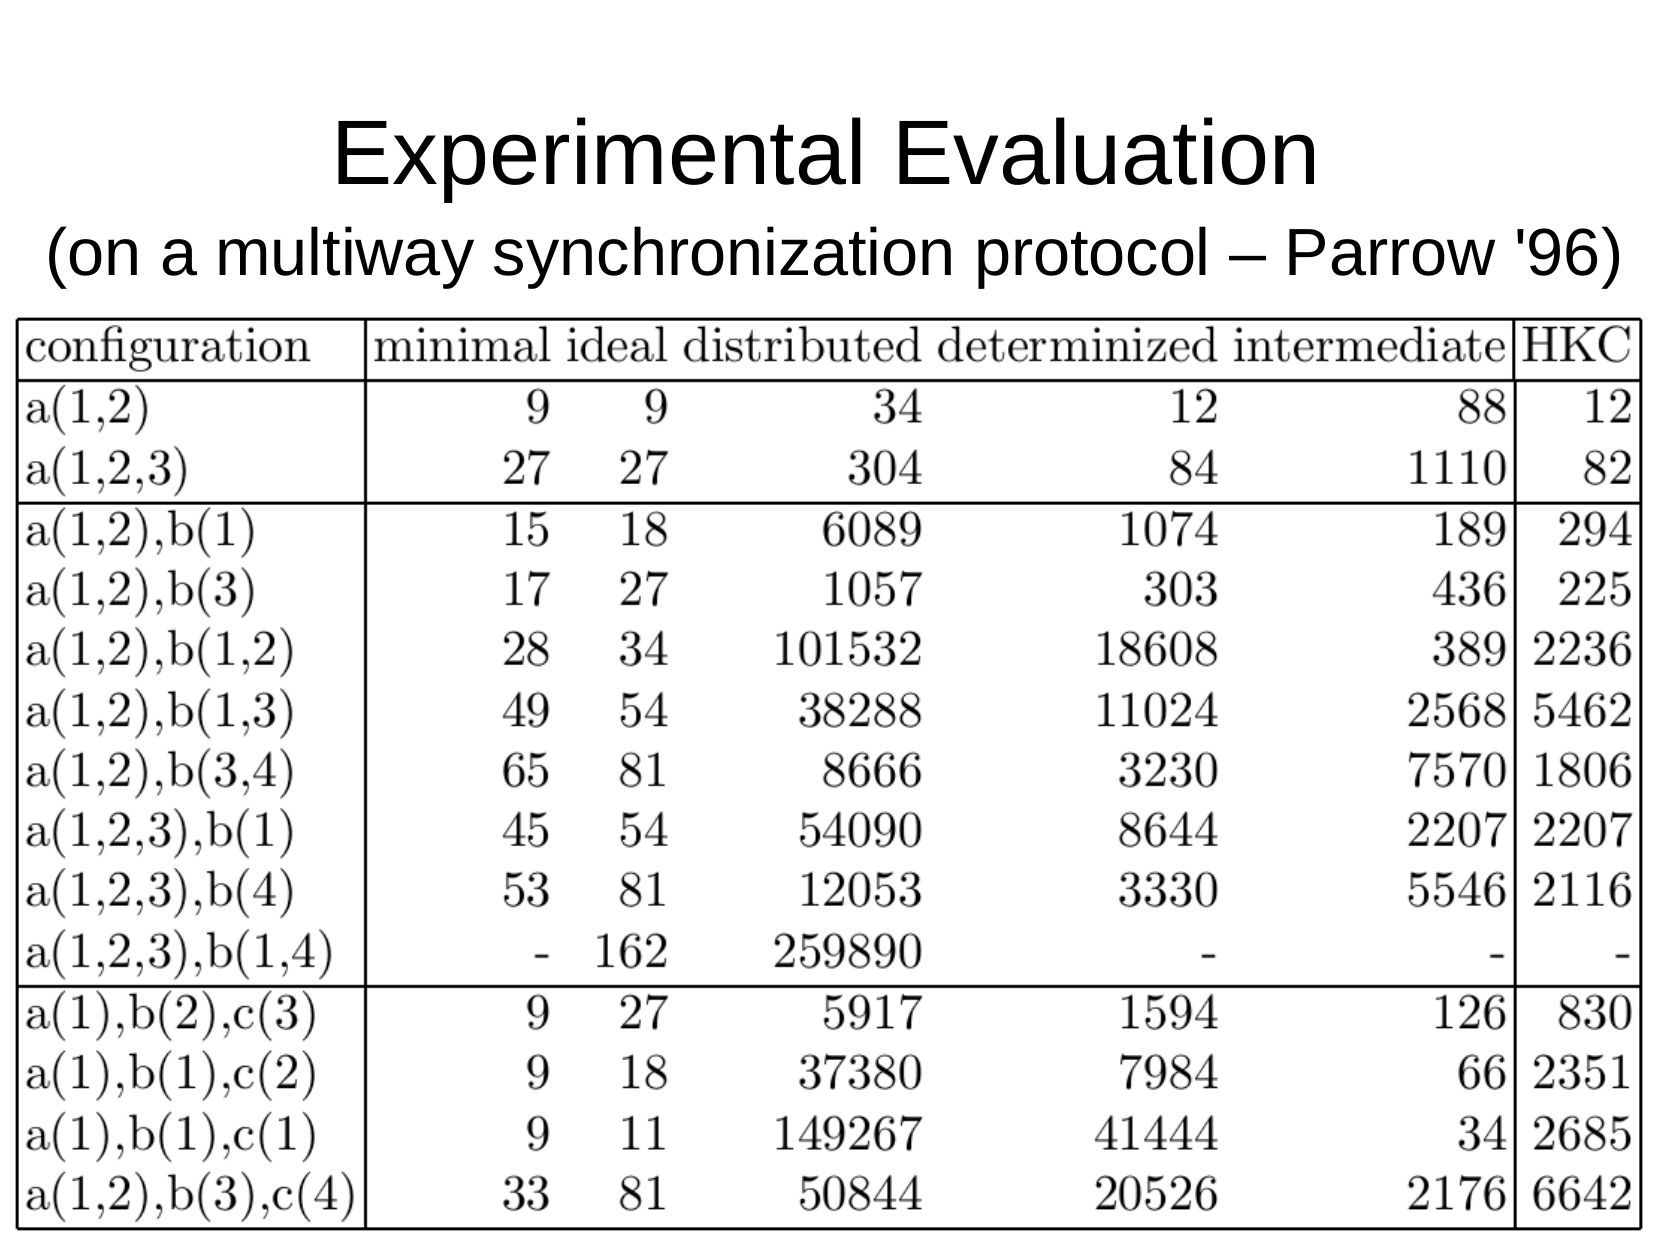

# Experimental Evaluation
(on a multiway synchronization protocol – Parrow '96)